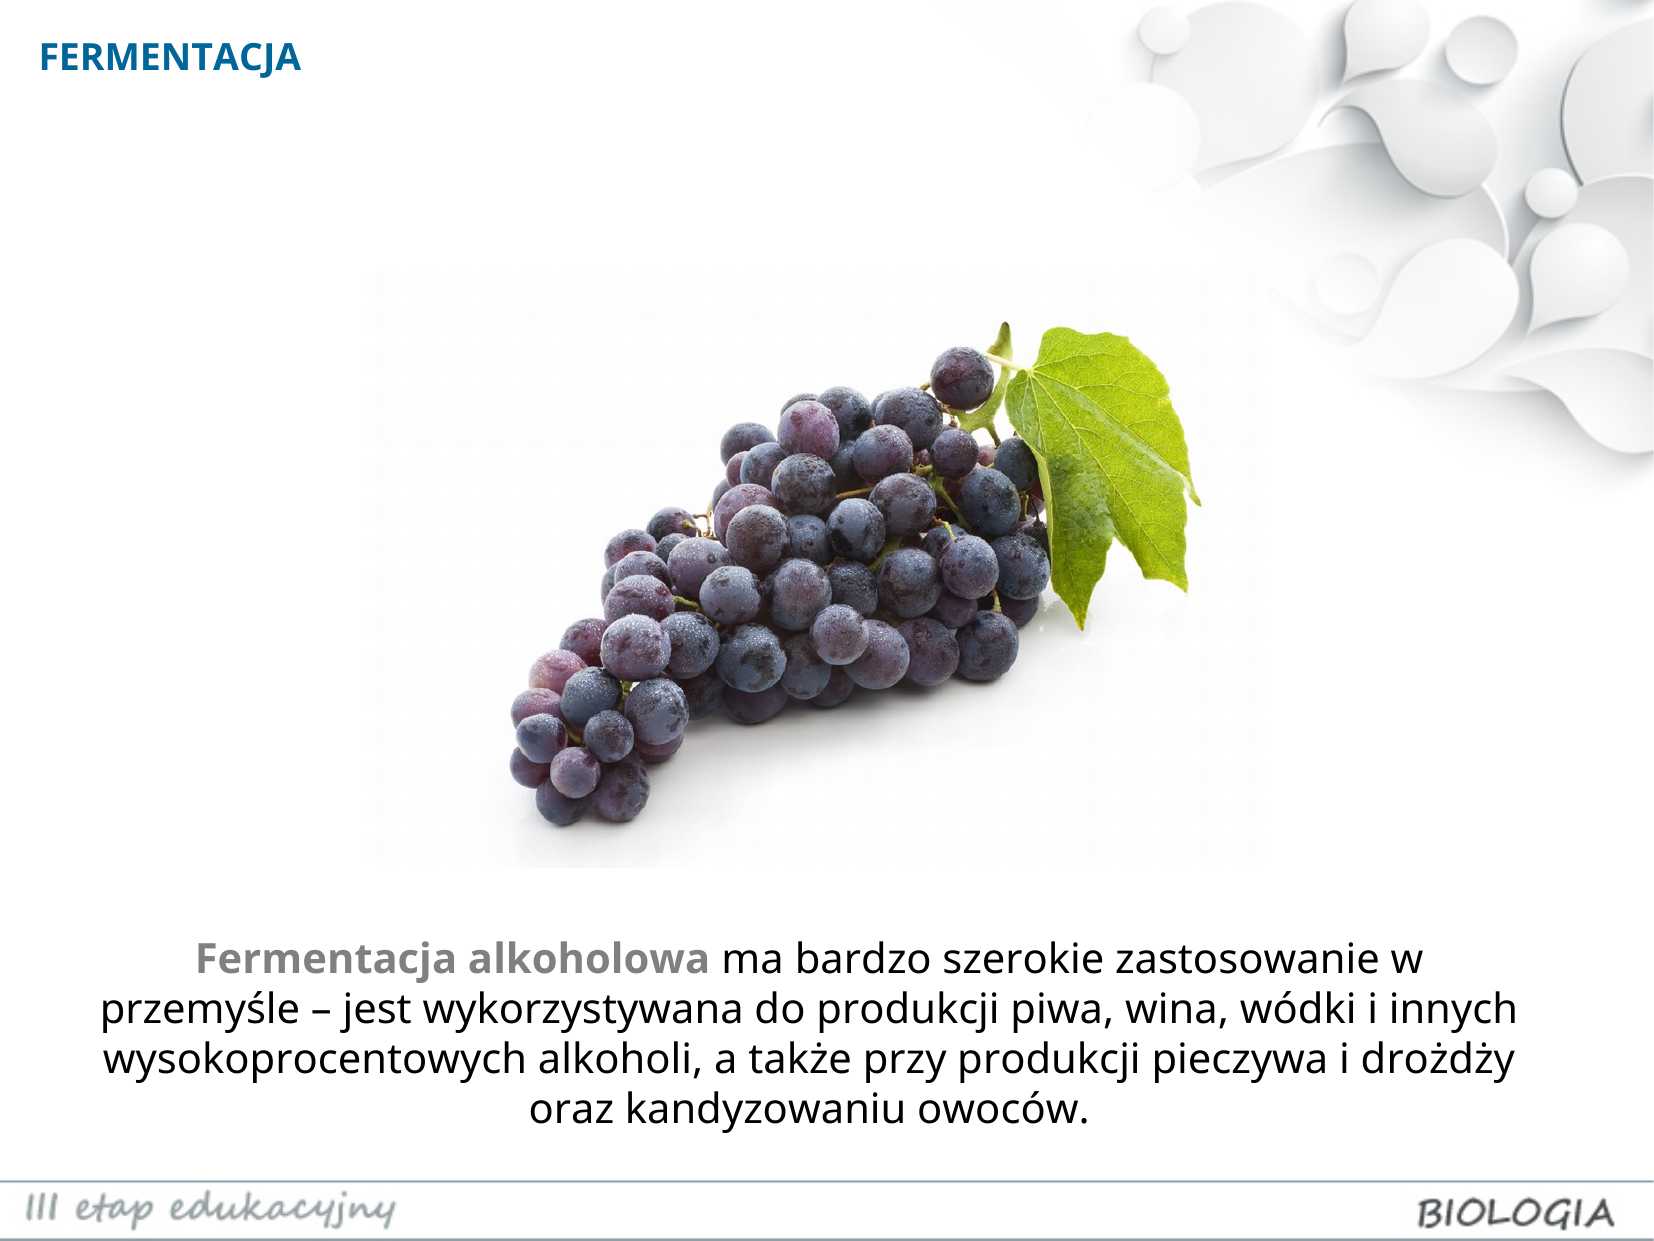

FERMENTACJA
Fermentacja alkoholowa ma bardzo szerokie zastosowanie w przemyśle – jest wykorzystywana do produkcji piwa, wina, wódki i innych wysokoprocentowych alkoholi, a także przy produkcji pieczywa i drożdży oraz kandyzowaniu owoców.